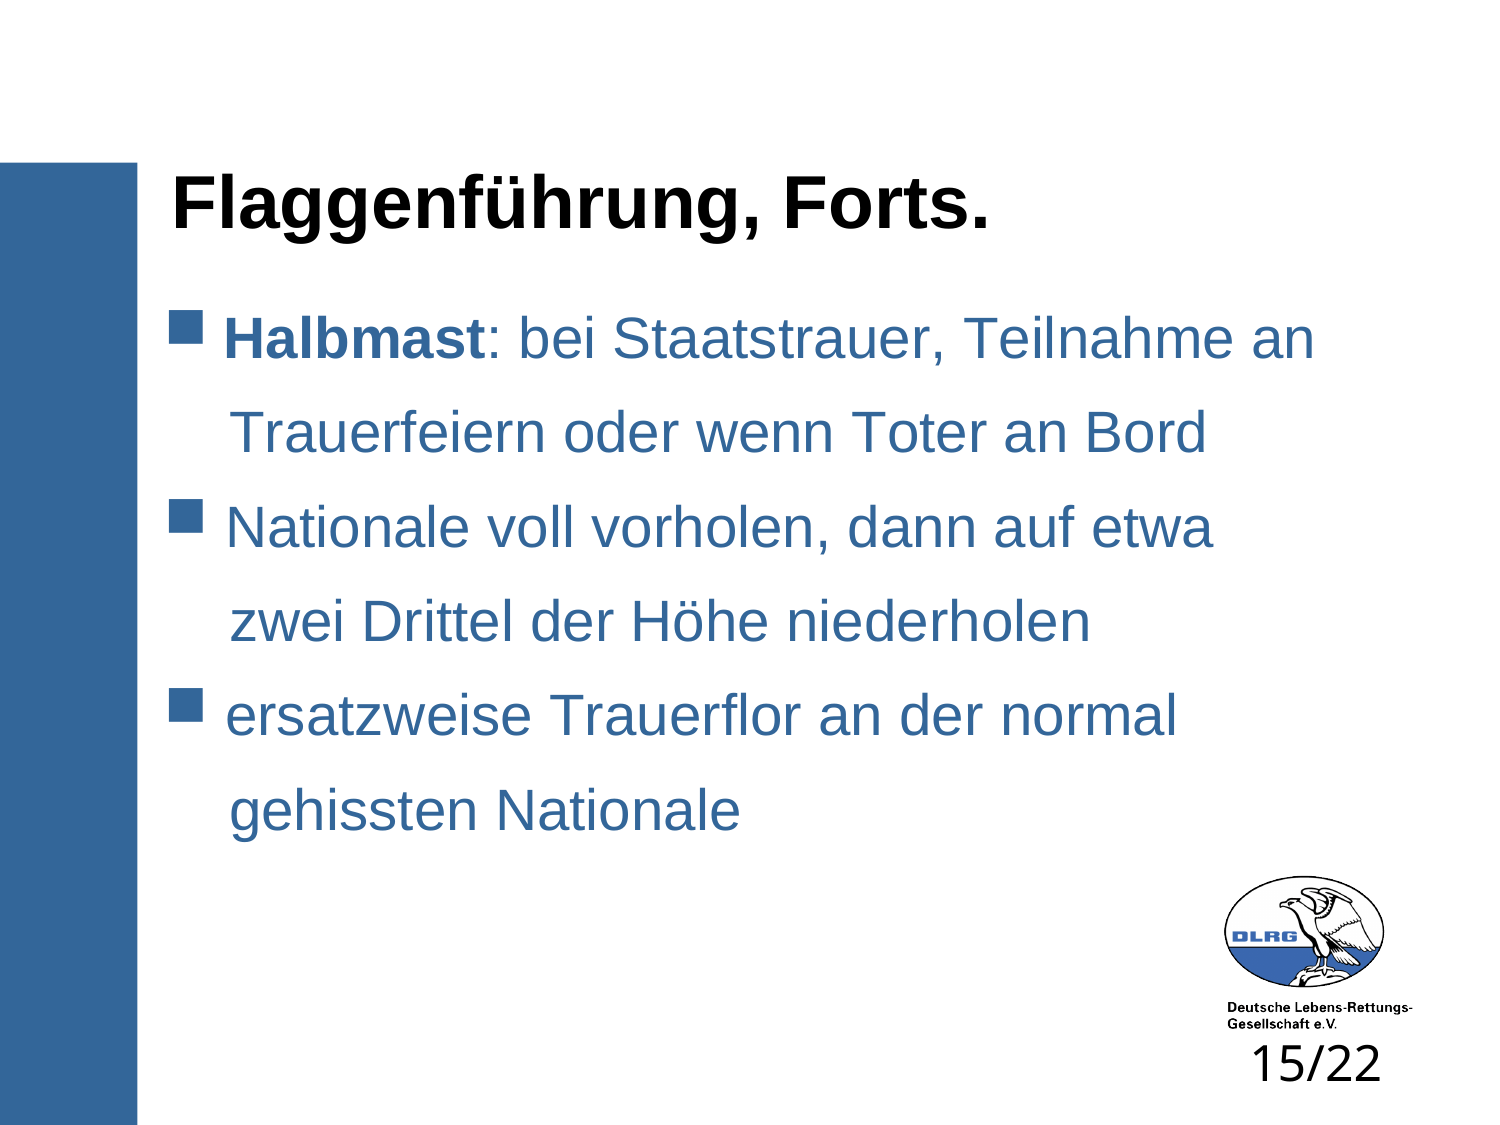

Flaggenführung, Forts.
 Halbmast: bei Staatstrauer, Teilnahme an Trauerfeiern oder wenn Toter an Bord
 Nationale voll vorholen, dann auf etwa zwei Drittel der Höhe niederholen
 ersatzweise Trauerflor an der normal gehissten Nationale